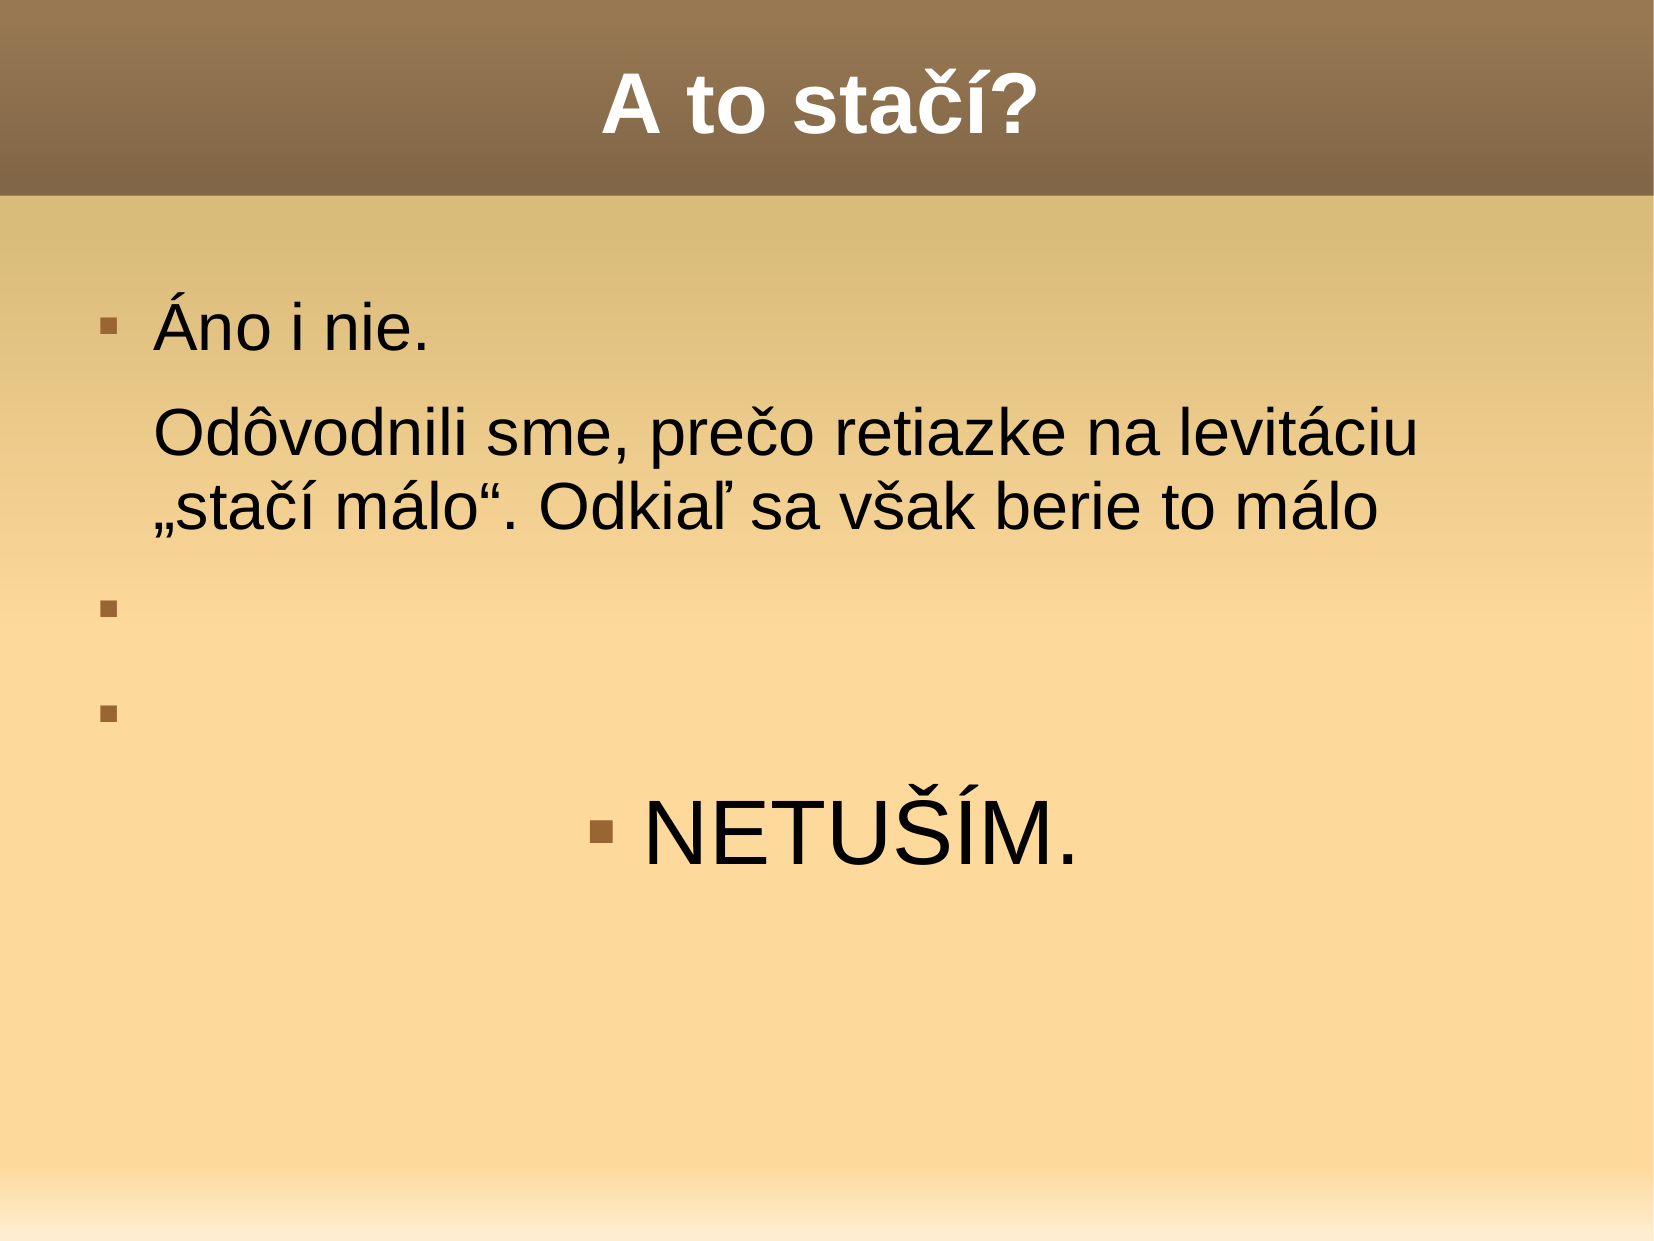

# A to stačí?
Áno i nie.
Odôvodnili sme, prečo retiazke na levitáciu „stačí málo“. Odkiaľ sa však berie to málo
NETUŠÍM.